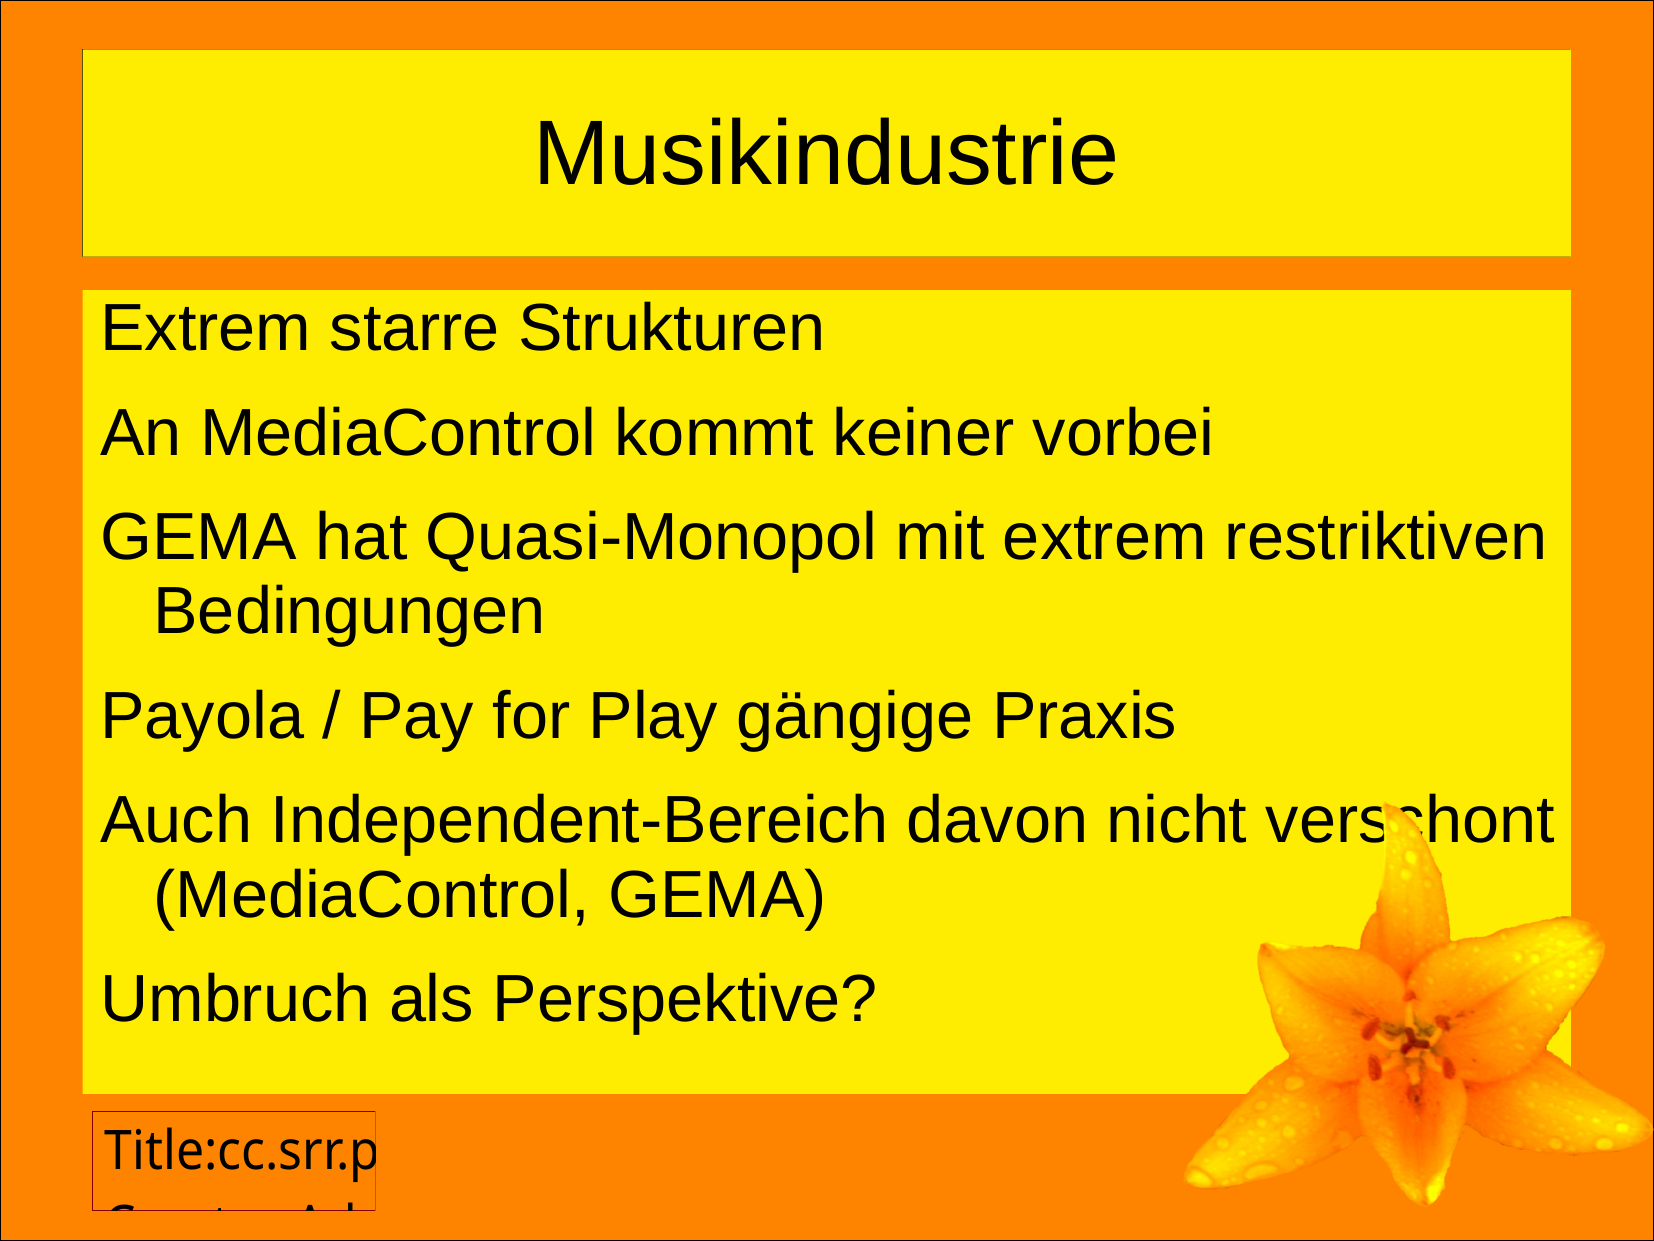

# Musikindustrie
Extrem starre Strukturen
An MediaControl kommt keiner vorbei
GEMA hat Quasi-Monopol mit extrem restriktiven Bedingungen
Payola / Pay for Play gängige Praxis
Auch Independent-Bereich davon nicht verschont (MediaControl, GEMA)
Umbruch als Perspektive?